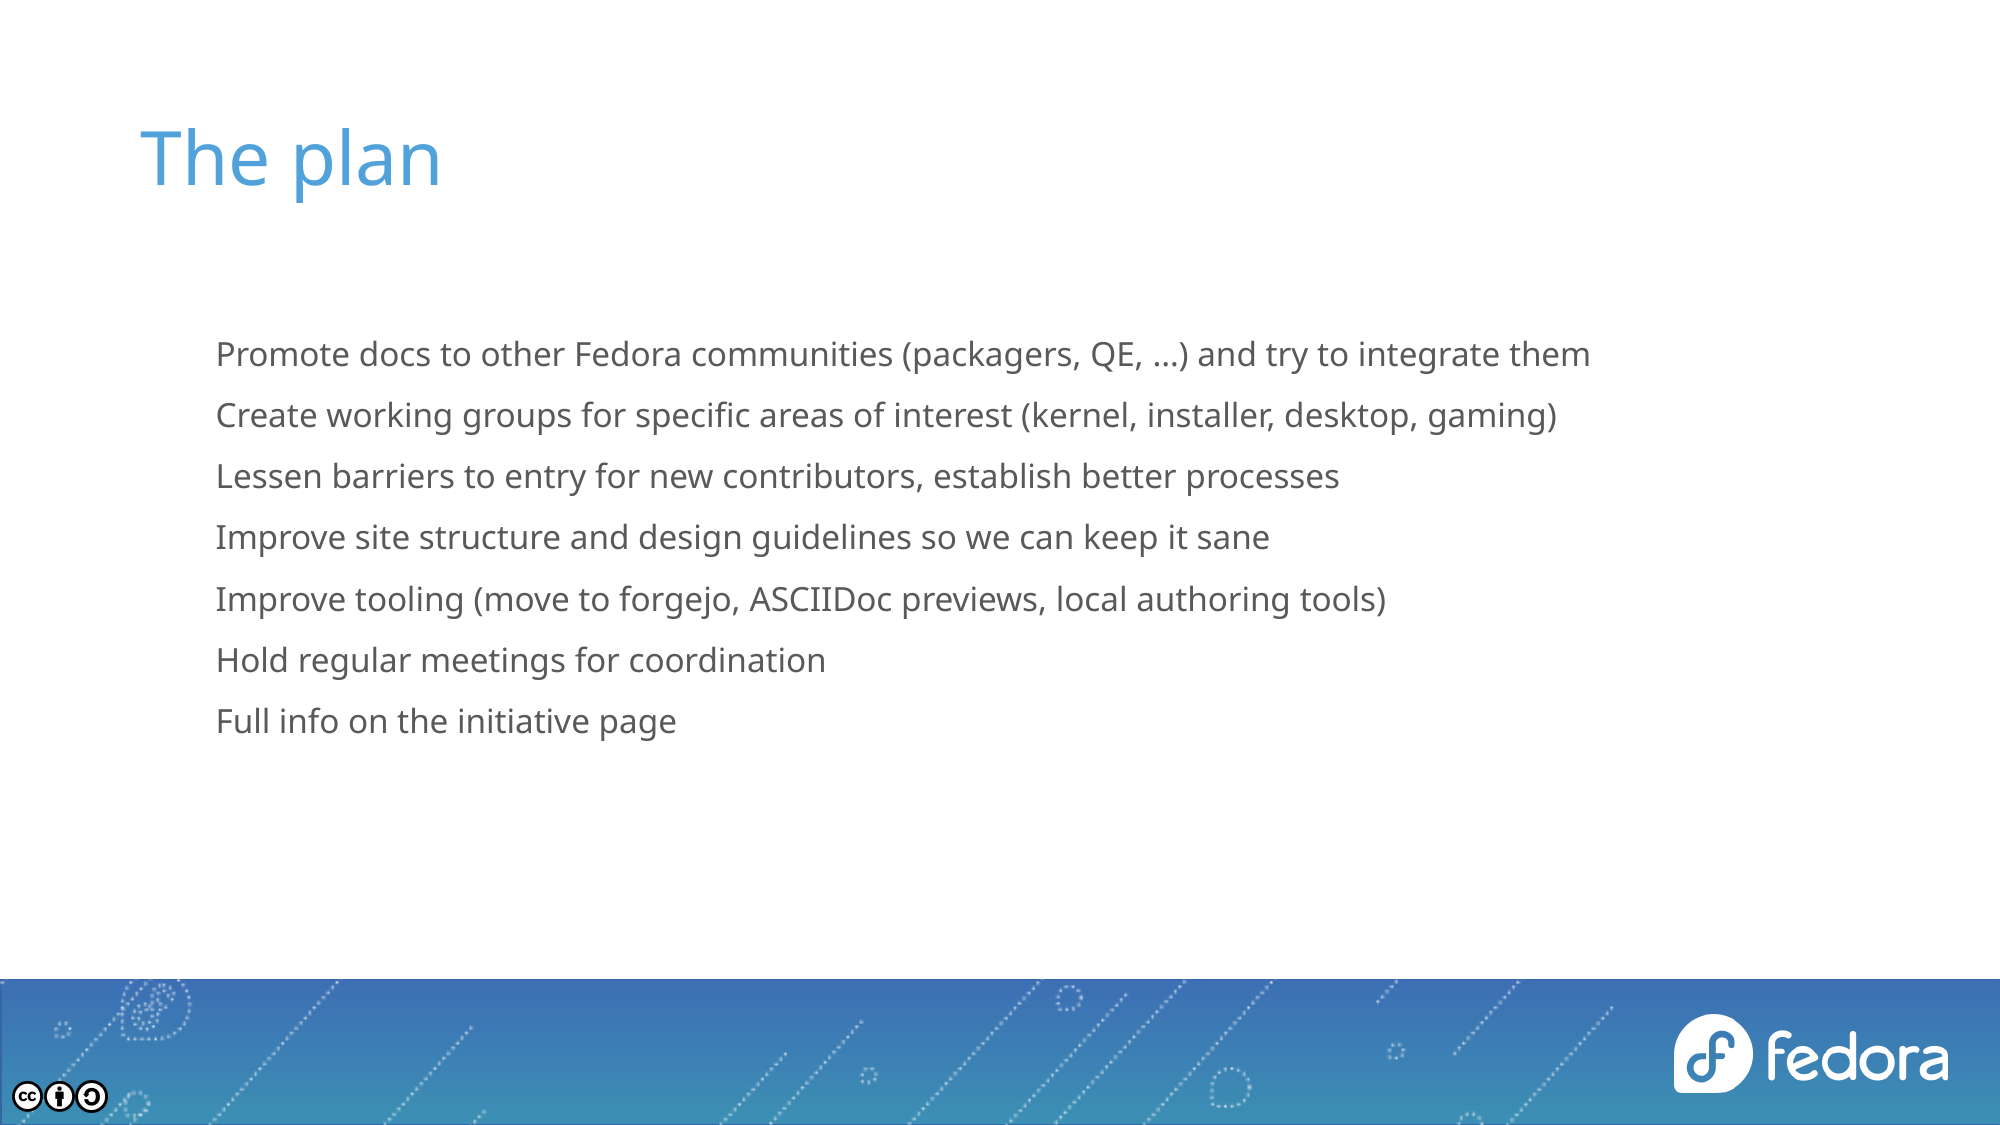

# The plan
Promote docs to other Fedora communities (packagers, QE, …) and try to integrate them
Create working groups for specific areas of interest (kernel, installer, desktop, gaming)
Lessen barriers to entry for new contributors, establish better processes
Improve site structure and design guidelines so we can keep it sane
Improve tooling (move to forgejo, ASCIIDoc previews, local authoring tools)
Hold regular meetings for coordination
Full info on the initiative page